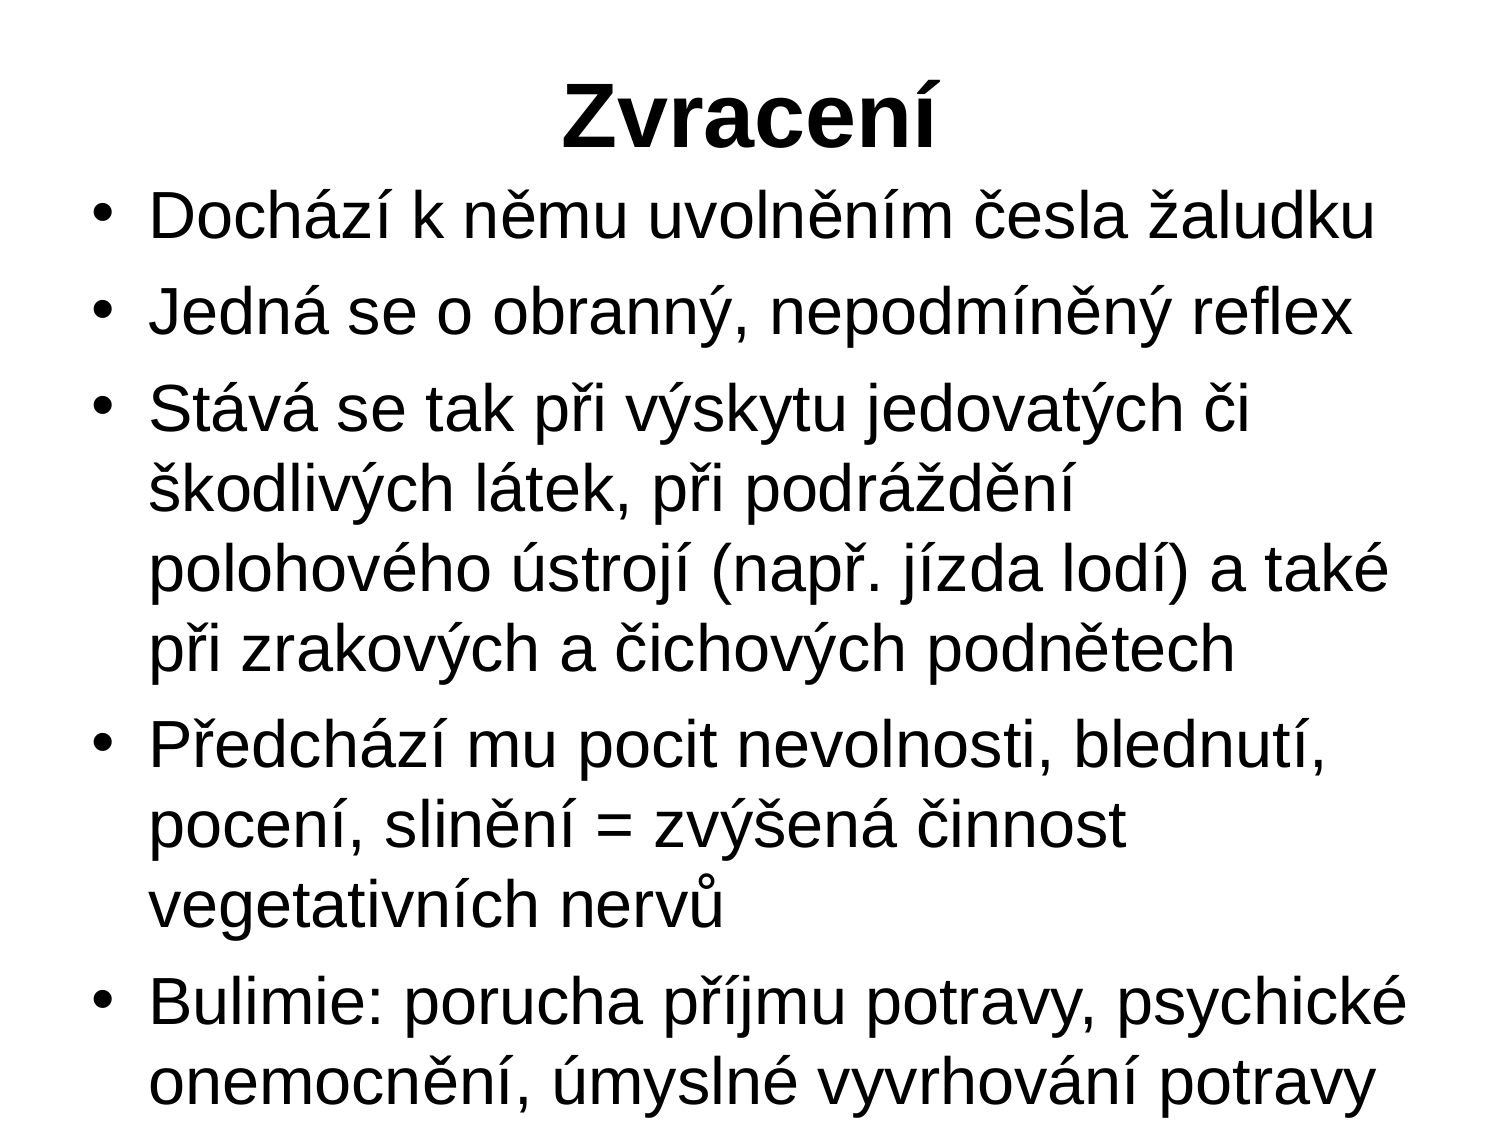

# Zvracení
Dochází k němu uvolněním česla žaludku
Jedná se o obranný, nepodmíněný reflex
Stává se tak při výskytu jedovatých či škodlivých látek, při podráždění polohového ústrojí (např. jízda lodí) a také při zrakových a čichových podnětech
Předchází mu pocit nevolnosti, blednutí, pocení, slinění = zvýšená činnost vegetativních nervů
Bulimie: porucha příjmu potravy, psychické onemocnění, úmyslné vyvrhování potravy